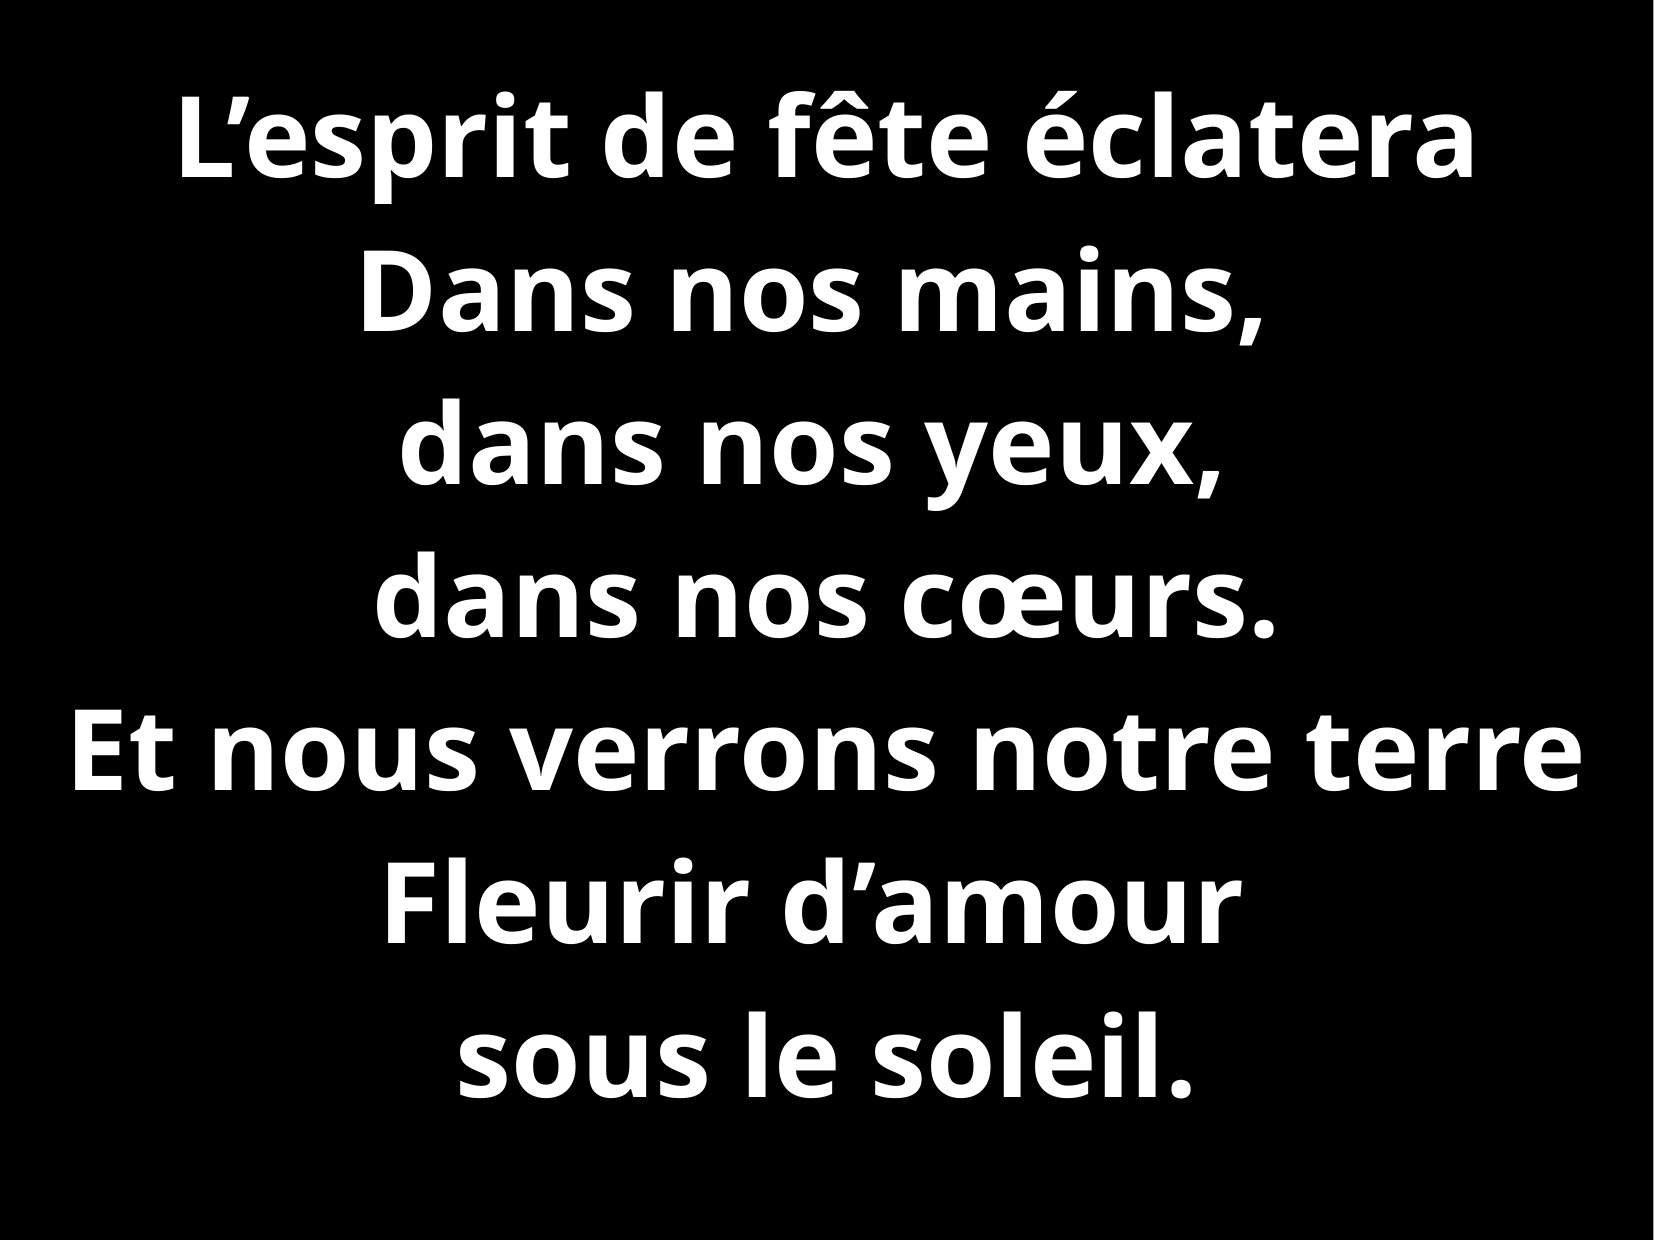

# L’esprit de fête éclatera
Dans nos mains,
dans nos yeux,
dans nos cœurs.
Et nous verrons notre terre
Fleurir d’amour
sous le soleil.